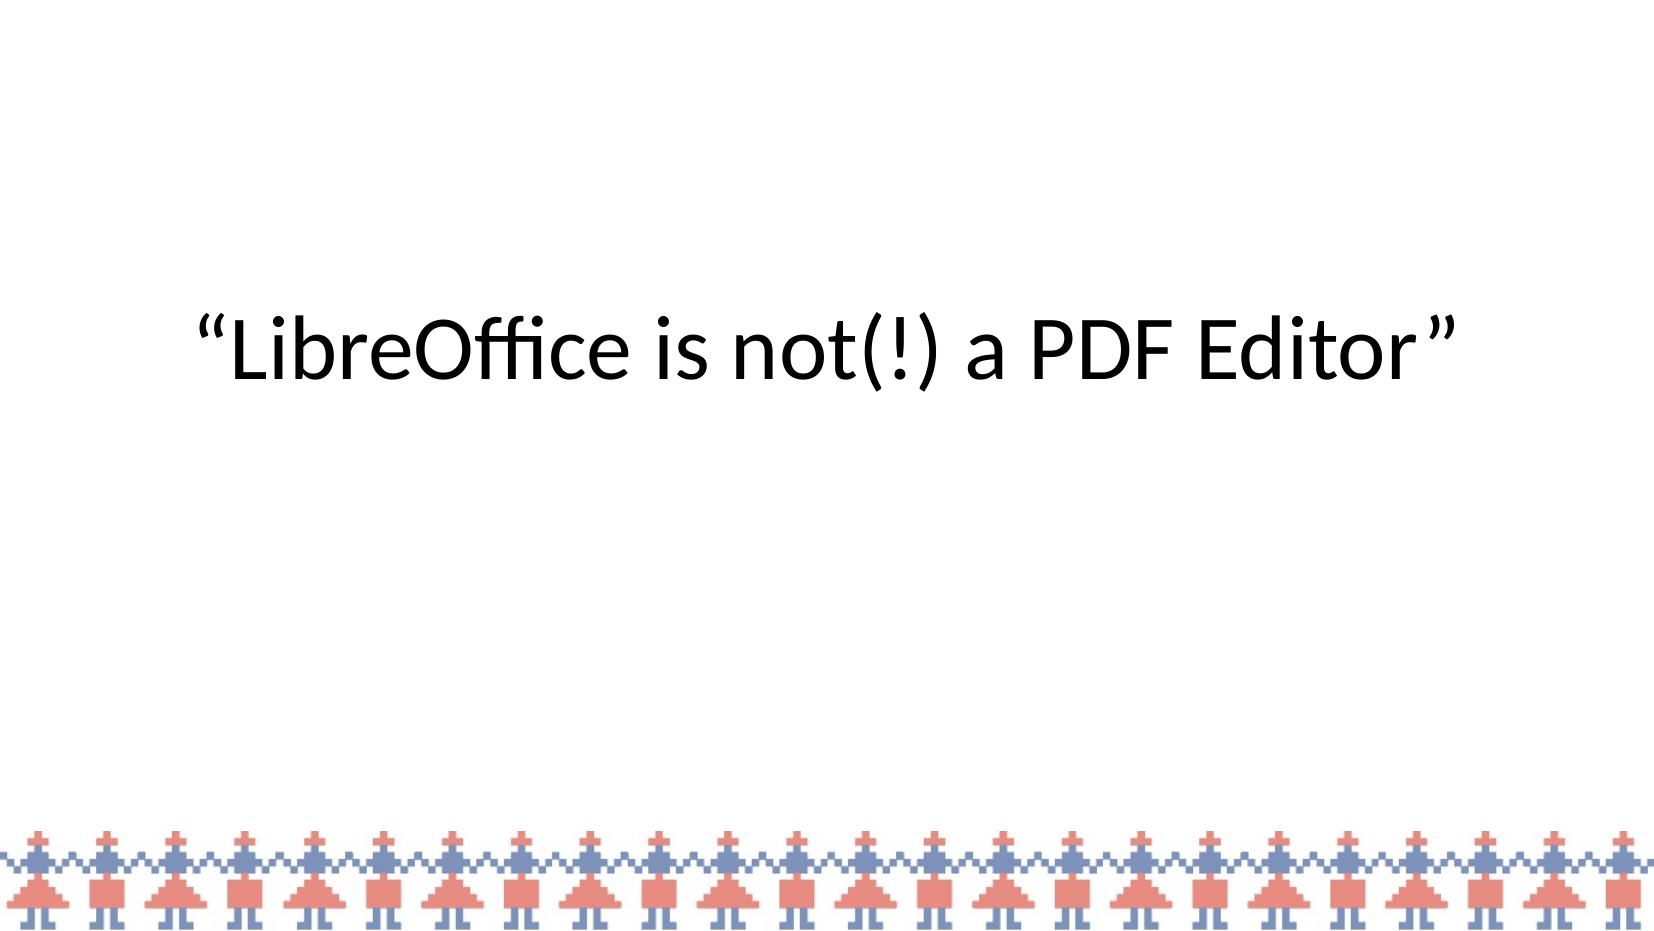

# “LibreOffice is not(!) a PDF Editor”